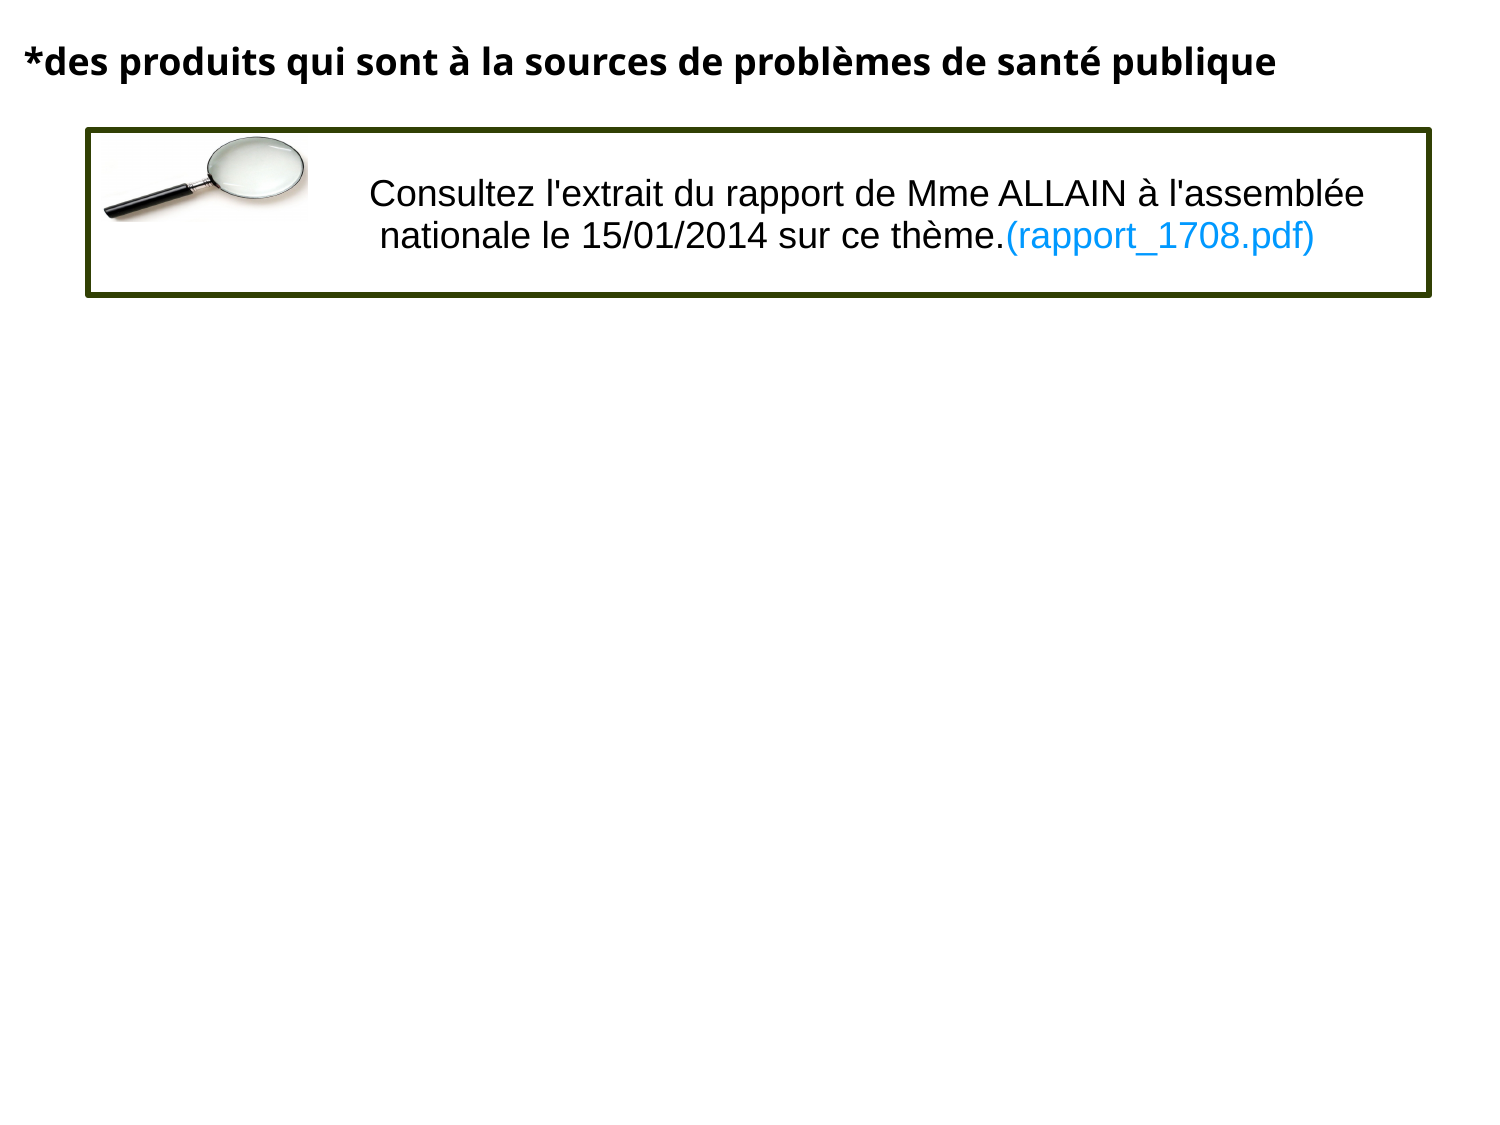

# *des produits qui sont à la sources de problèmes de santé publique
Consultez l'extrait du rapport de Mme ALLAIN à l'assemblée
 nationale le 15/01/2014 sur ce thème.(rapport_1708.pdf)